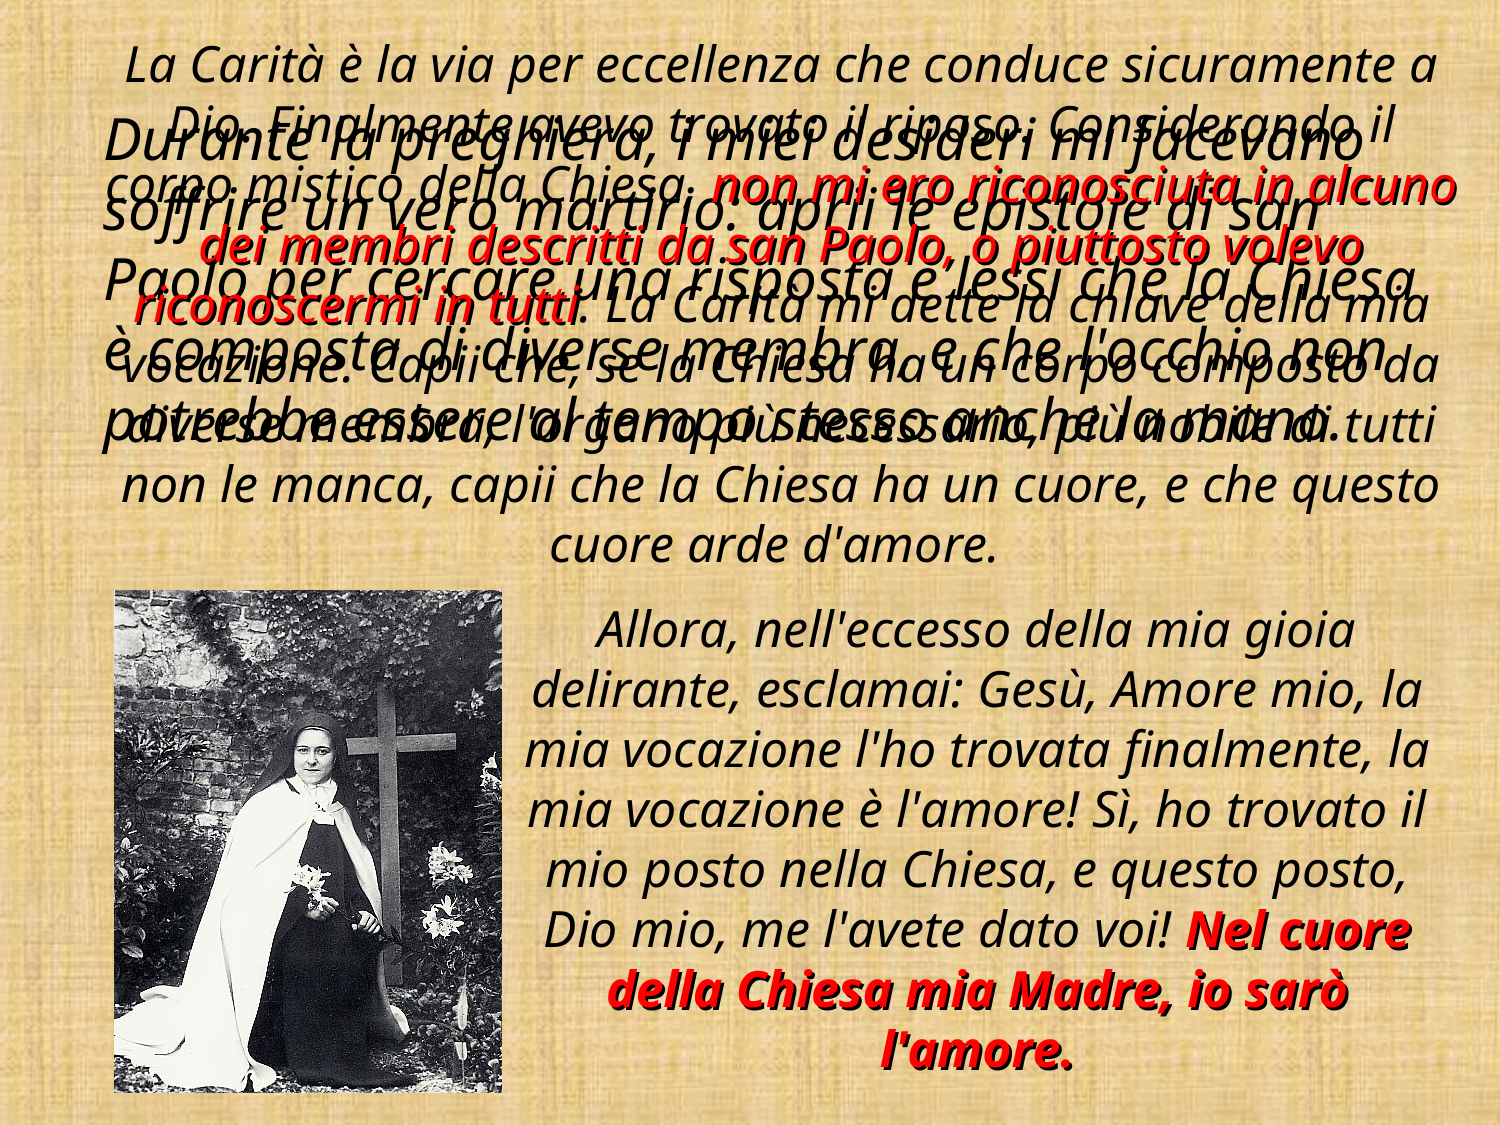

Durante la preghiera, i miei desideri mi facevano soffrire un vero martirio: aprii le epistole di san Paolo per cercare una risposta e lessi che la Chiesa è composta di diverse membra, e che l'occhio non potrebbe essere al tempo stesso anche la mano.
La Carità è la via per eccellenza che conduce sicuramente a Dio. Finalmente avevo trovato il riposo. Considerando il corpo mistico della Chiesa, non mi ero riconosciuta in alcuno dei membri descritti da san Paolo, o piuttosto volevo riconoscermi in tutti. La Carità mi dette la chiave della mia vocazione. Capii che, se la Chiesa ha un corpo composto da diverse membra, l'organo più necessario, più nobile di tutti non le manca, capii che la Chiesa ha un cuore, e che questo cuore arde d'amore.
Allora, nell'eccesso della mia gioia delirante, esclamai: Gesù, Amore mio, la mia vocazione l'ho trovata finalmente, la mia vocazione è l'amore! Sì, ho trovato il mio posto nella Chiesa, e questo posto, Dio mio, me l'avete dato voi! Nel cuore della Chiesa mia Madre, io sarò l'amore.